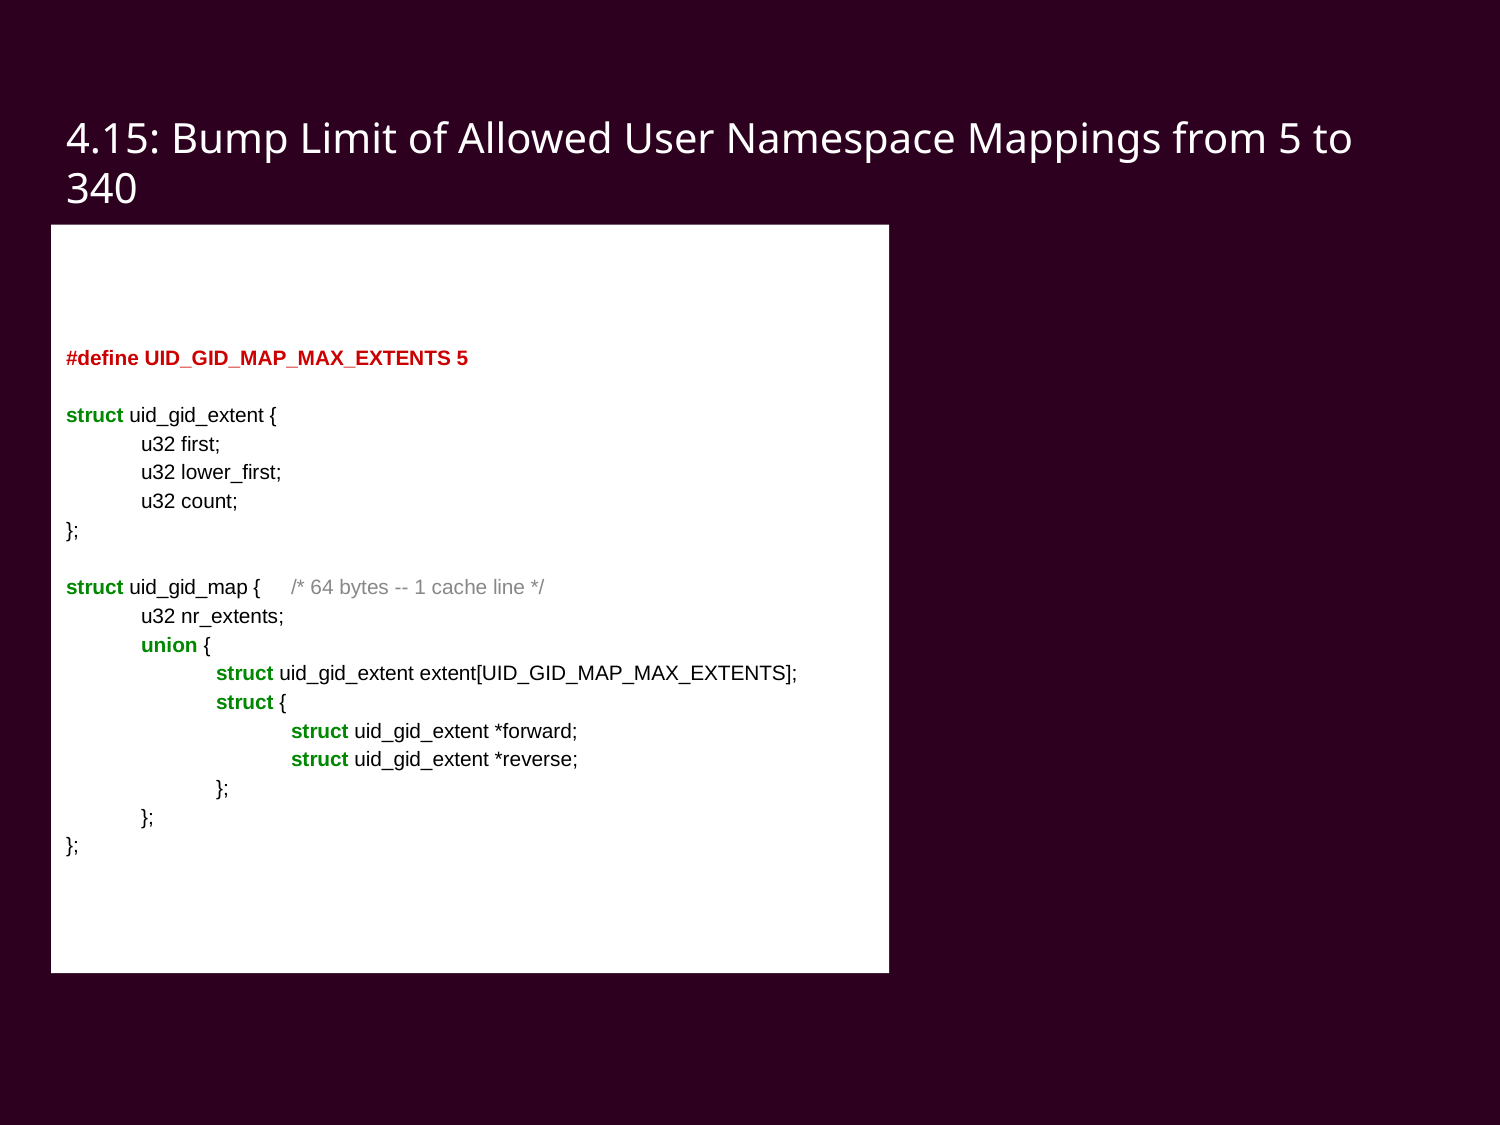

4.15: Bump Limit of Allowed User Namespace Mappings from 5 to 340
#define UID_GID_MAP_MAX_EXTENTS 5
struct uid_gid_extent {
	u32 first;
	u32 lower_first;
	u32 count;
};
struct uid_gid_map {	/* 64 bytes -- 1 cache line */
	u32 nr_extents;
	union {
		struct uid_gid_extent extent[UID_GID_MAP_MAX_EXTENTS];
		struct {
			struct uid_gid_extent *forward;
			struct uid_gid_extent *reverse;
		};
	};
};